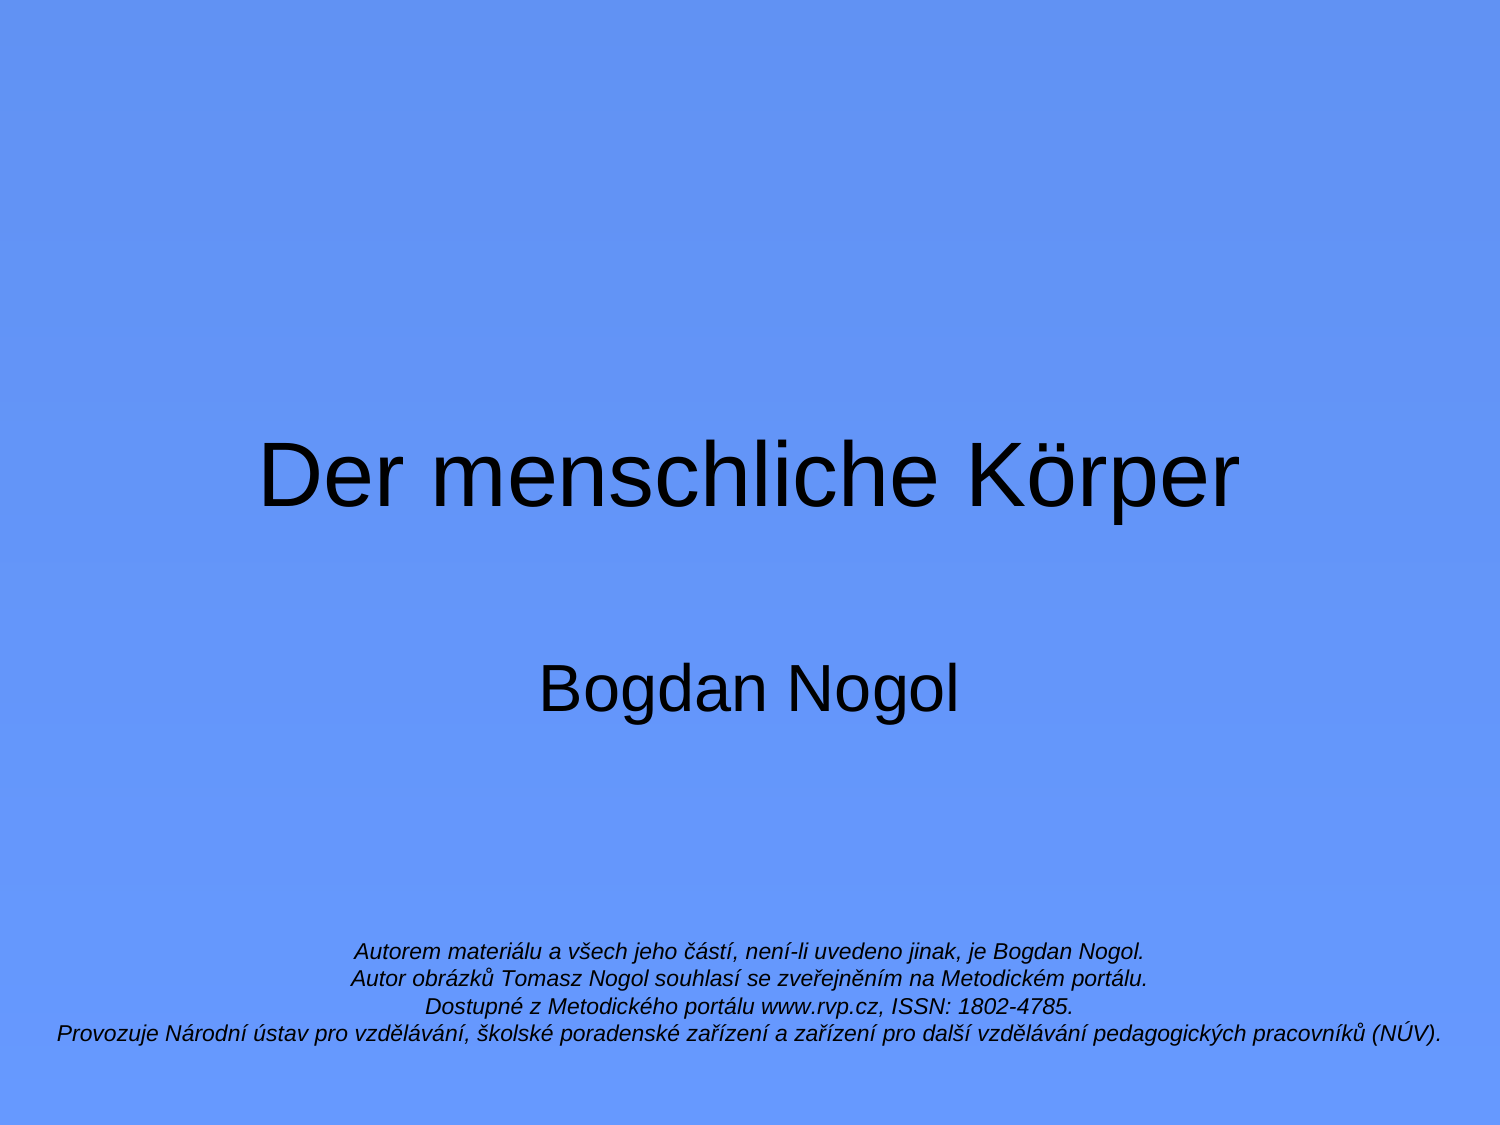

# Der menschliche Körper
Bogdan Nogol
Autorem materiálu a všech jeho částí, není-li uvedeno jinak, je Bogdan Nogol.
Autor obrázků Tomasz Nogol souhlasí se zveřejněním na Metodickém portálu.
Dostupné z Metodického portálu www.rvp.cz, ISSN: 1802-4785.
Provozuje Národní ústav pro vzdělávání, školské poradenské zařízení a zařízení pro další vzdělávání pedagogických pracovníků (NÚV).